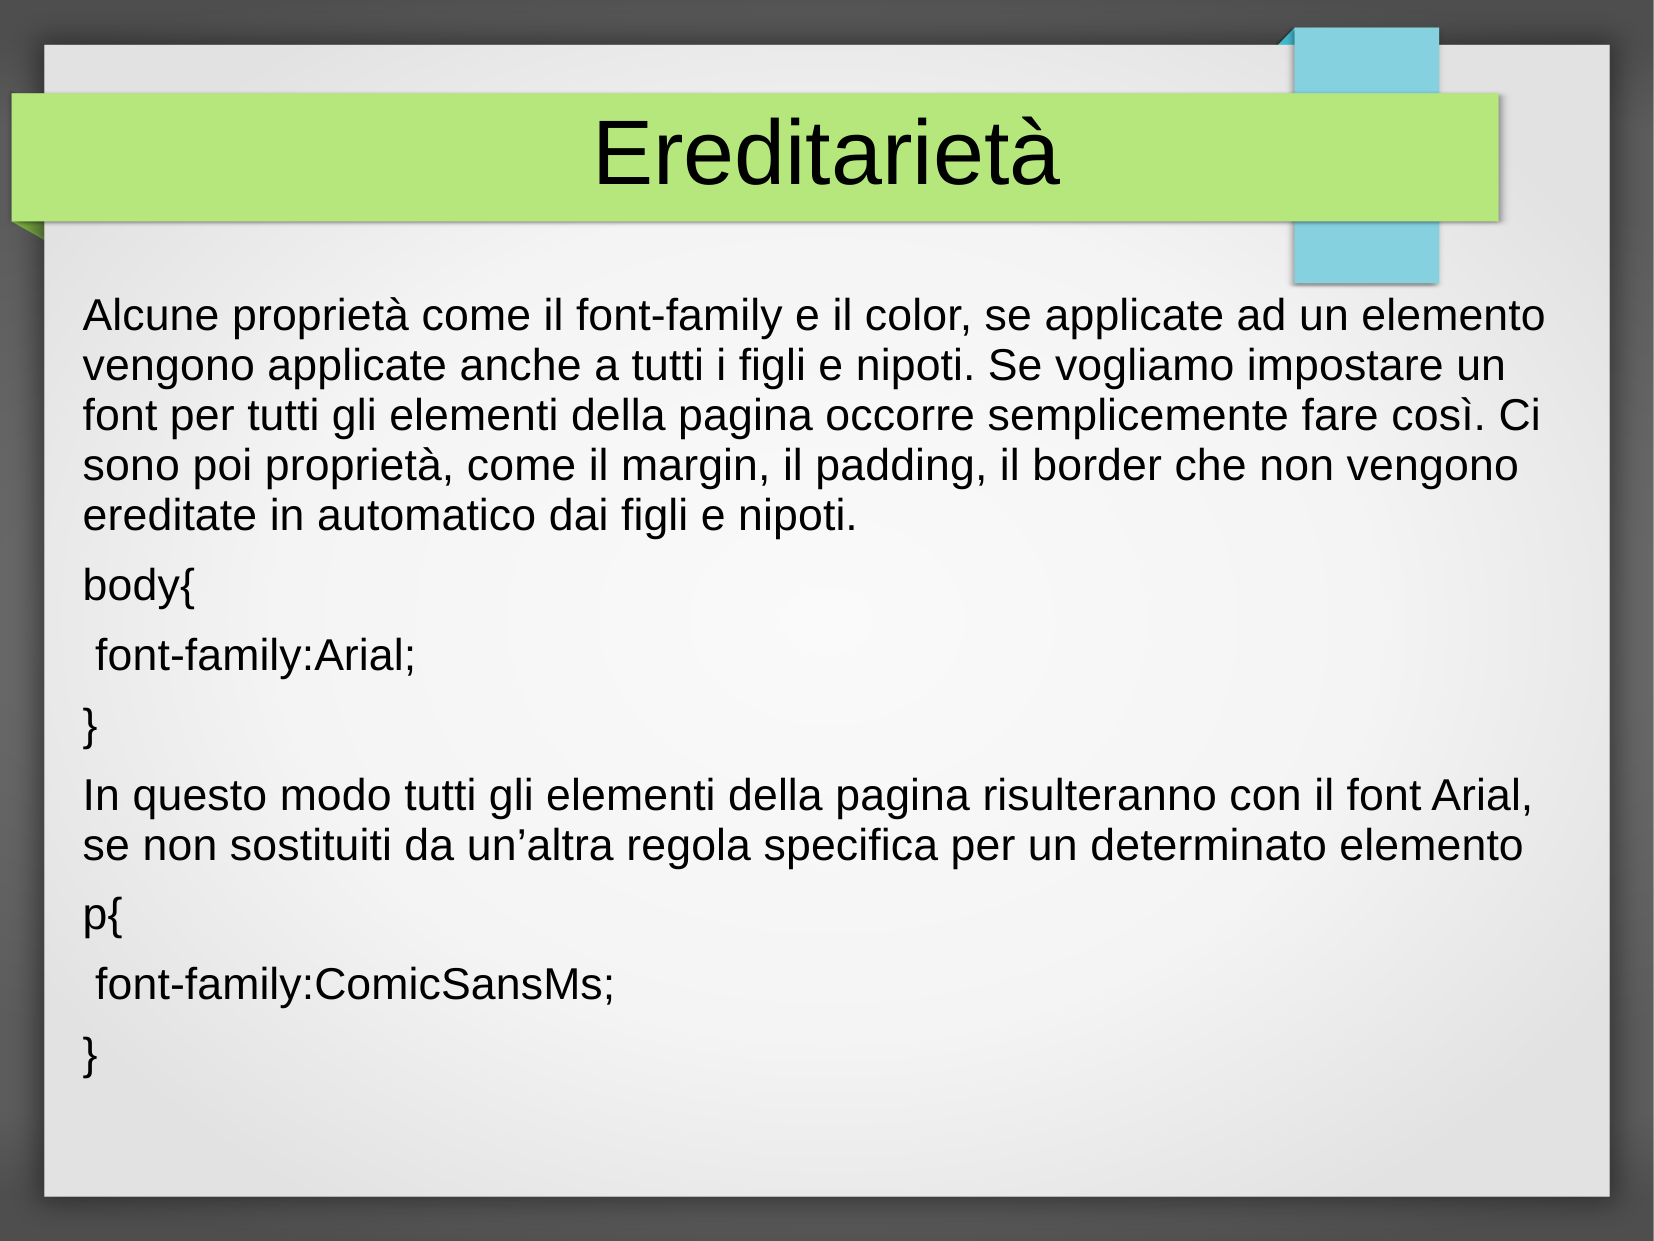

# Ereditarietà
Alcune proprietà come il font-family e il color, se applicate ad un elemento vengono applicate anche a tutti i figli e nipoti. Se vogliamo impostare un font per tutti gli elementi della pagina occorre semplicemente fare così. Ci sono poi proprietà, come il margin, il padding, il border che non vengono ereditate in automatico dai figli e nipoti.
body{
 font-family:Arial;
}
In questo modo tutti gli elementi della pagina risulteranno con il font Arial, se non sostituiti da un’altra regola specifica per un determinato elemento
p{
 font-family:ComicSansMs;
}